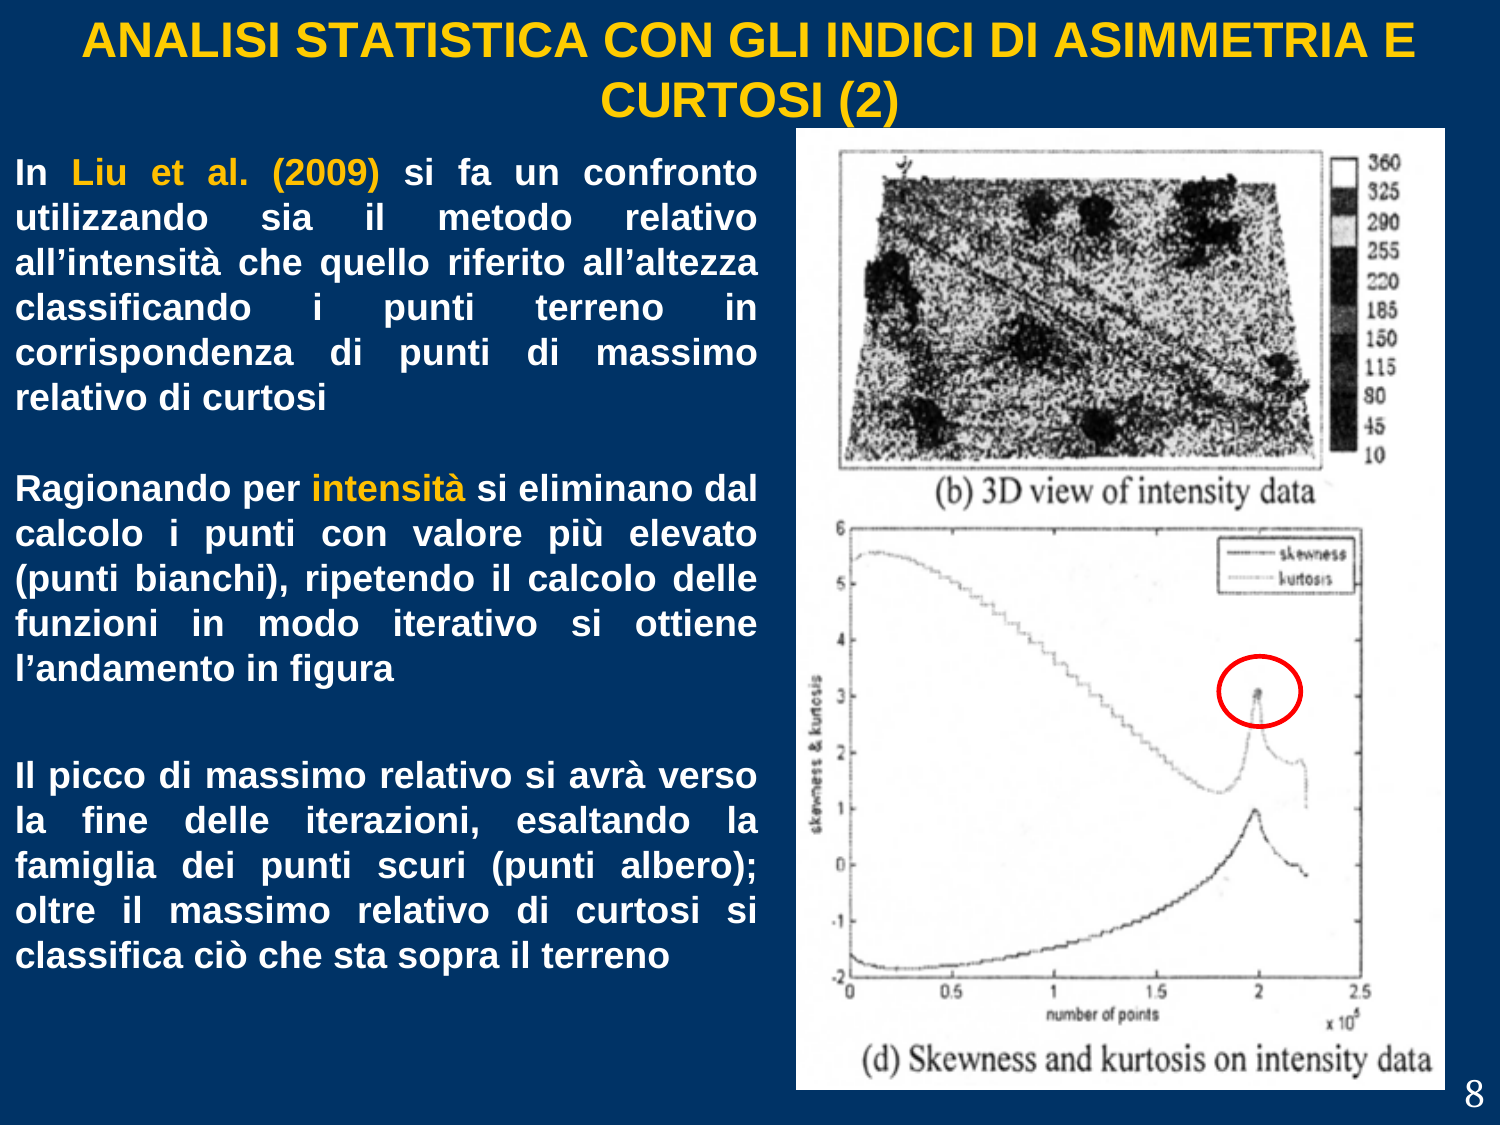

# ANALISI STATISTICA CON GLI INDICI DI ASIMMETRIA E CURTOSI (2)
In Liu et al. (2009) si fa un confronto utilizzando sia il metodo relativo all’intensità che quello riferito all’altezza classificando i punti terreno in corrispondenza di punti di massimo relativo di curtosi
Ragionando per intensità si eliminano dal calcolo i punti con valore più elevato (punti bianchi), ripetendo il calcolo delle funzioni in modo iterativo si ottiene l’andamento in figura
Il picco di massimo relativo si avrà verso la fine delle iterazioni, esaltando la famiglia dei punti scuri (punti albero); oltre il massimo relativo di curtosi si classifica ciò che sta sopra il terreno